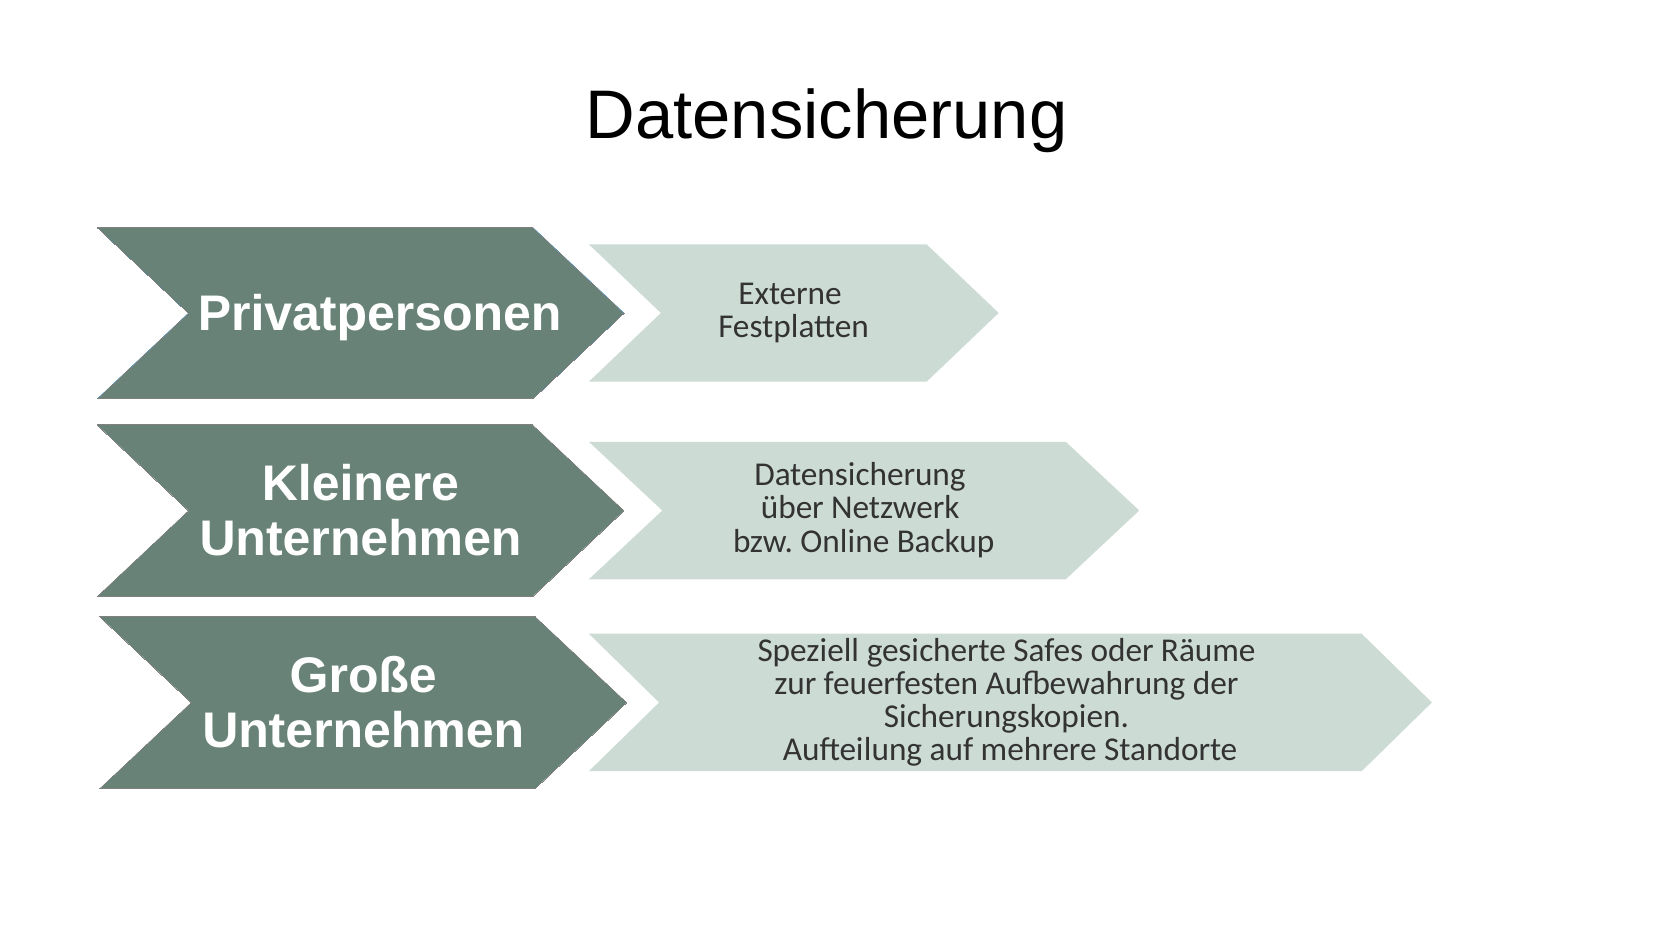

# Datensicherung
 Privatpersonen
 Privatpersonen
 Privatpersonen
Externe
Festplatten
Kleinere
Unternehmen
Datensicherung
über Netzwerk
bzw. Online Backup
Große
Unternehmen
Speziell gesicherte Safes oder Räume
zur feuerfesten Aufbewahrung der
Sicherungskopien.
Aufteilung auf mehrere Standorte